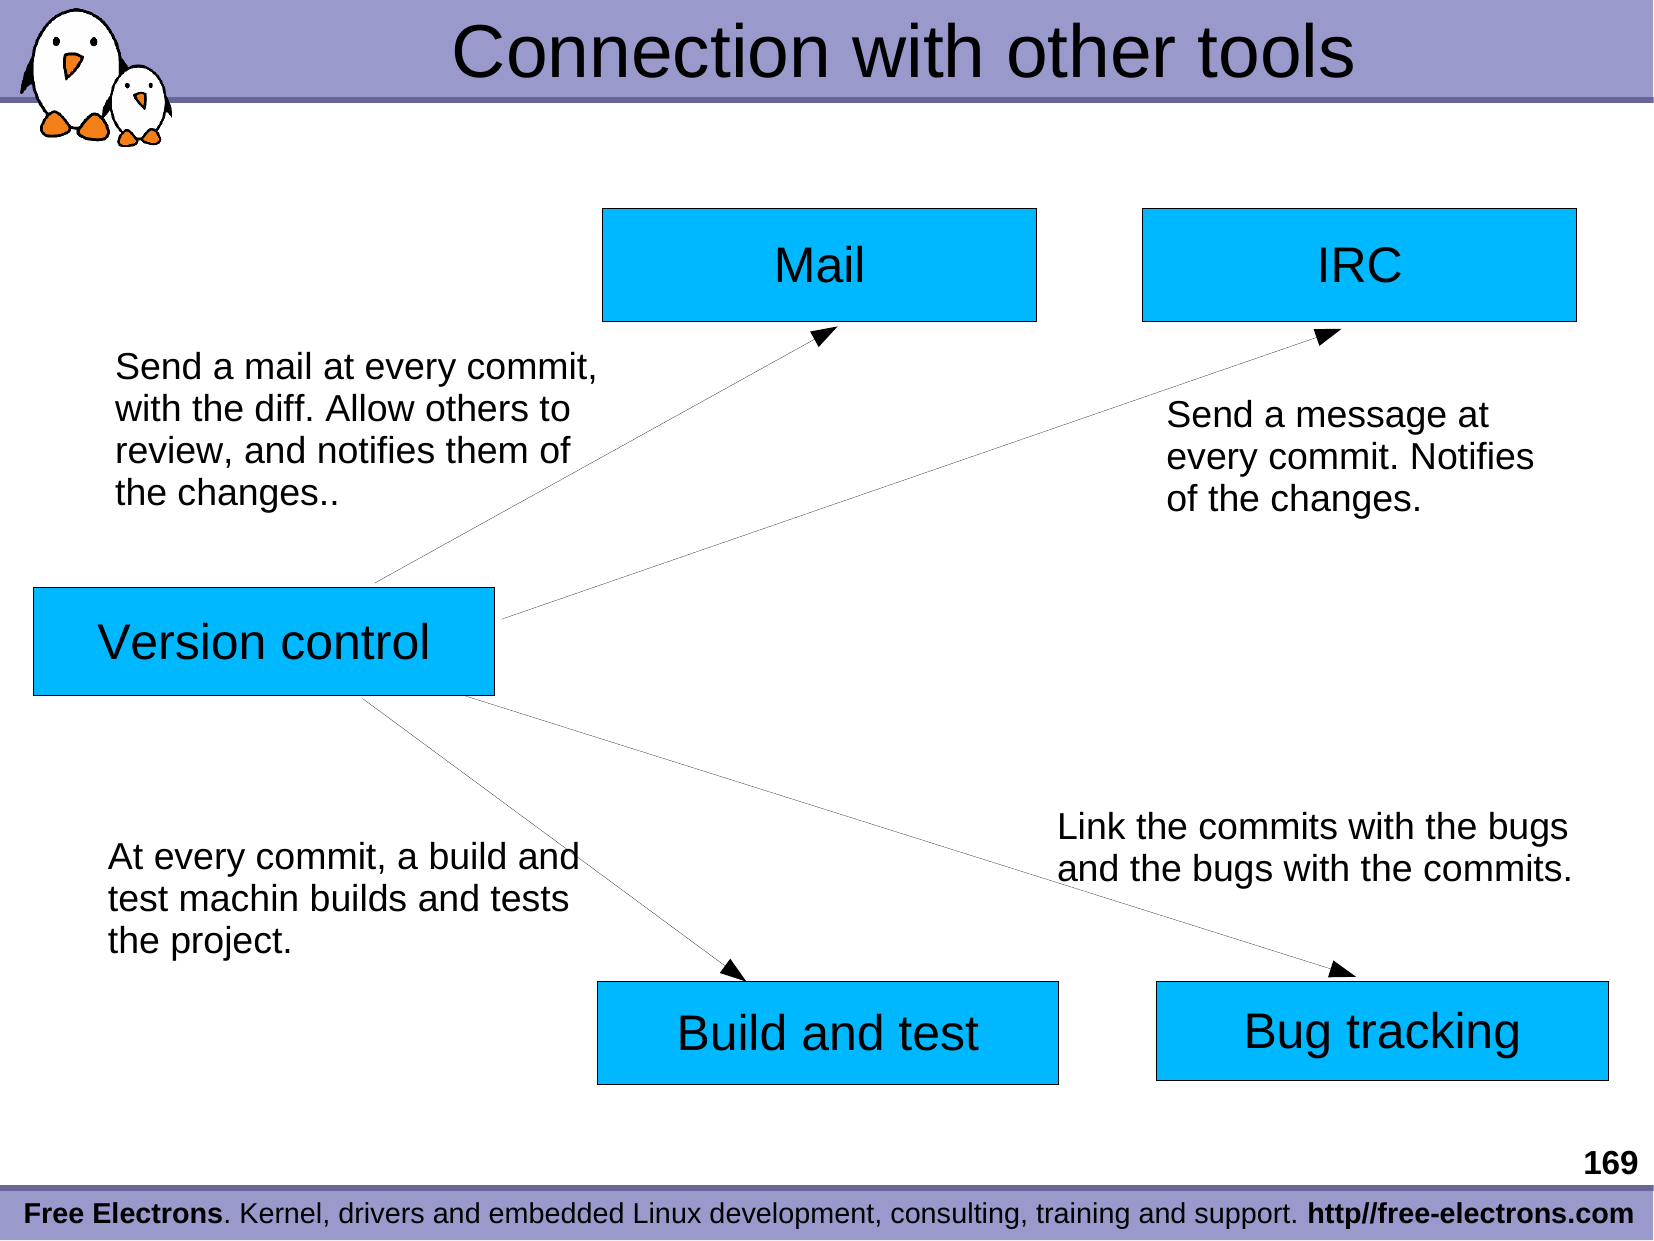

# Connection with other tools
Mail
IRC
Send a mail at every commit, with the diff. Allow others to review, and notifies them of the changes..
Send a message at every commit. Notifies of the changes.
Version control
Link the commits with the bugs and the bugs with the commits.
At every commit, a build and test machin builds and tests the project.
Bug tracking
Build and test